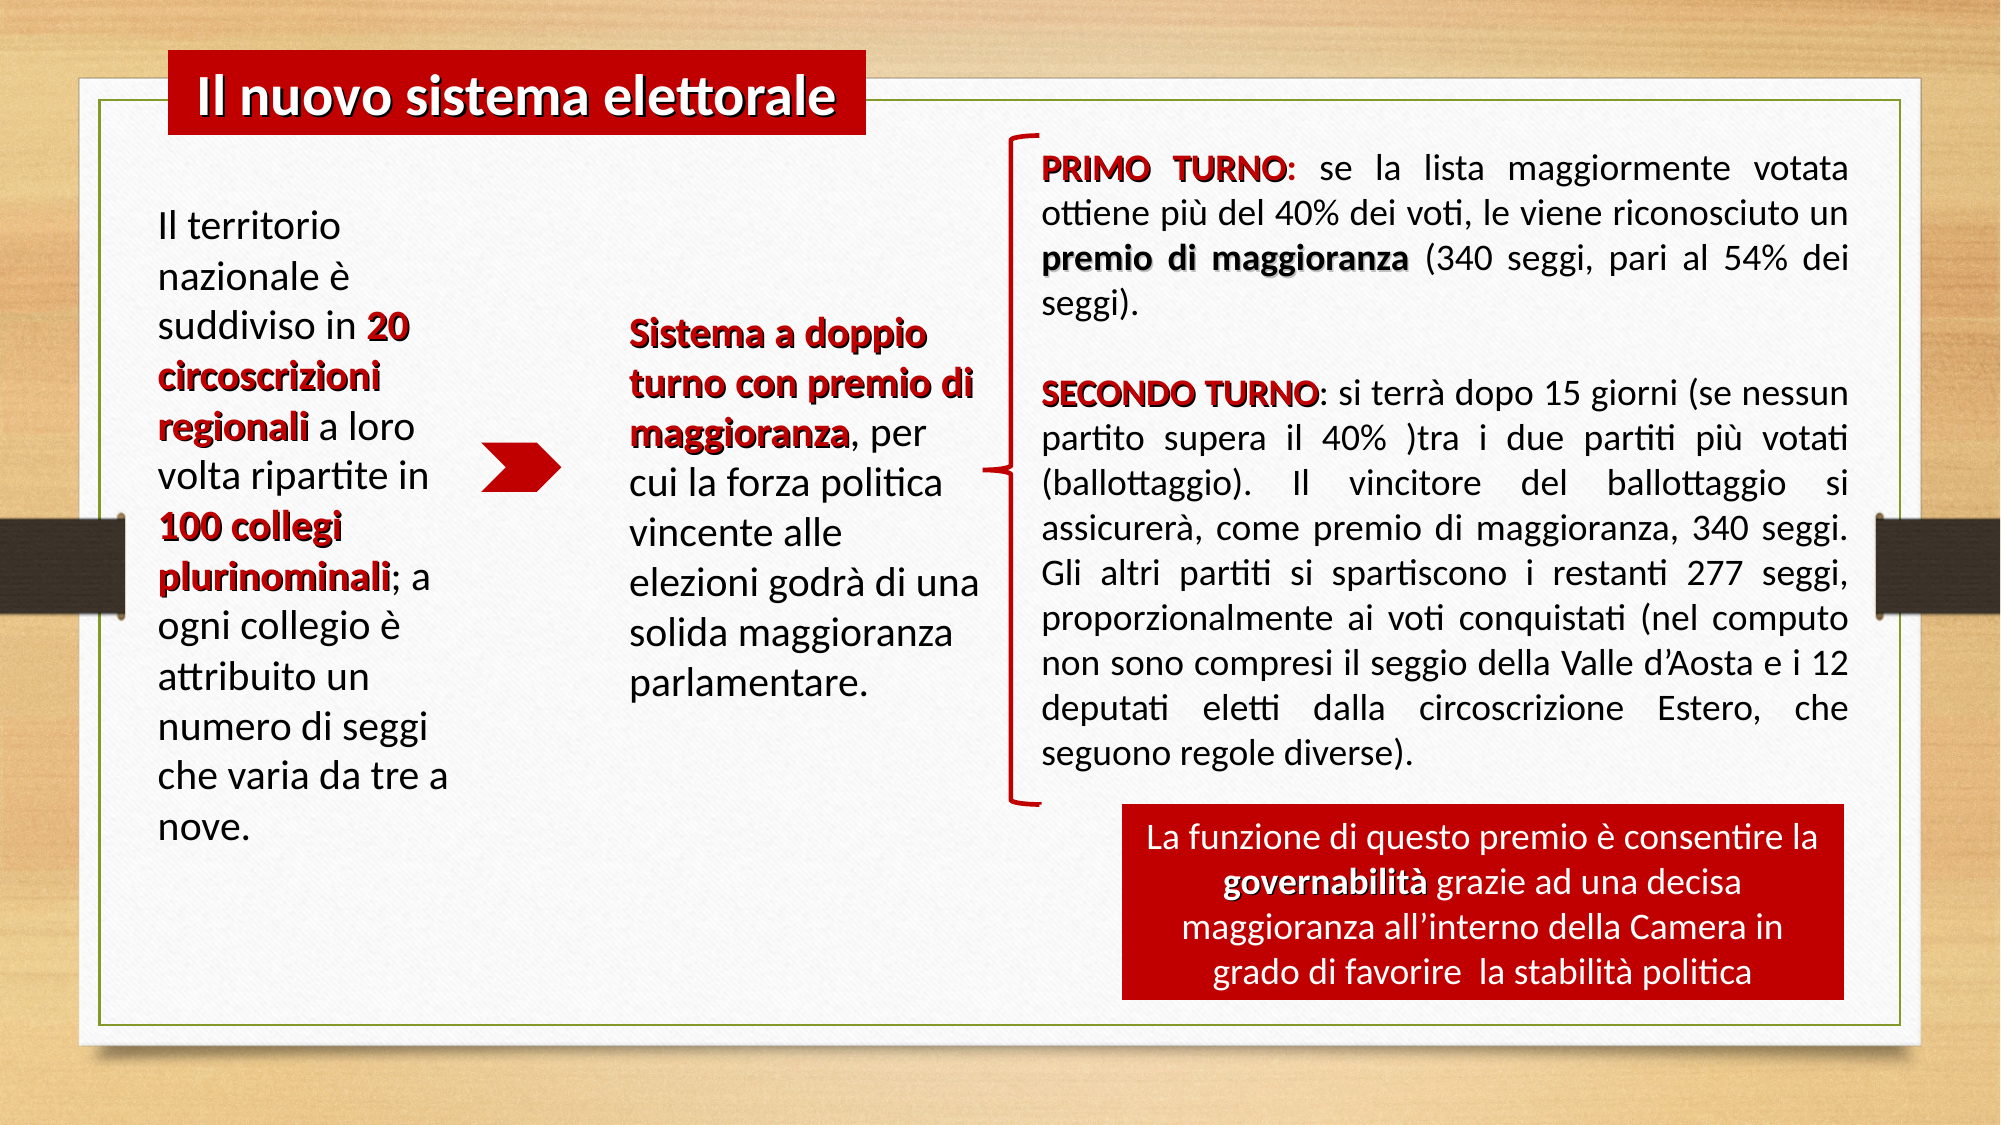

Il nuovo sistema elettorale
PRIMO TURNO: se la lista maggiormente votata ottiene più del 40% dei voti, le viene riconosciuto un premio di maggioranza (340 seggi, pari al 54% dei seggi).
SECONDO TURNO: si terrà dopo 15 giorni (se nessun partito supera il 40% )tra i due partiti più votati (ballottaggio). Il vincitore del ballottaggio si assicurerà, come premio di maggioranza, 340 seggi. Gli altri partiti si spartiscono i restanti 277 seggi, proporzionalmente ai voti conquistati (nel computo non sono compresi il seggio della Valle d’Aosta e i 12 deputati eletti dalla circoscrizione Estero, che seguono regole diverse).
Il territorio nazionale è suddiviso in 20 circoscrizioni regionali a loro volta ripartite in 100 collegi plurinominali; a ogni collegio è attribuito un numero di seggi che varia da tre a nove.
Sistema a doppio turno con premio di maggioranza, per cui la forza politica vincente alle elezioni godrà di una solida maggioranza parlamentare.
La funzione di questo premio è consentire la governabilità grazie ad una decisa maggioranza all’interno della Camera in grado di favorire la stabilità politica